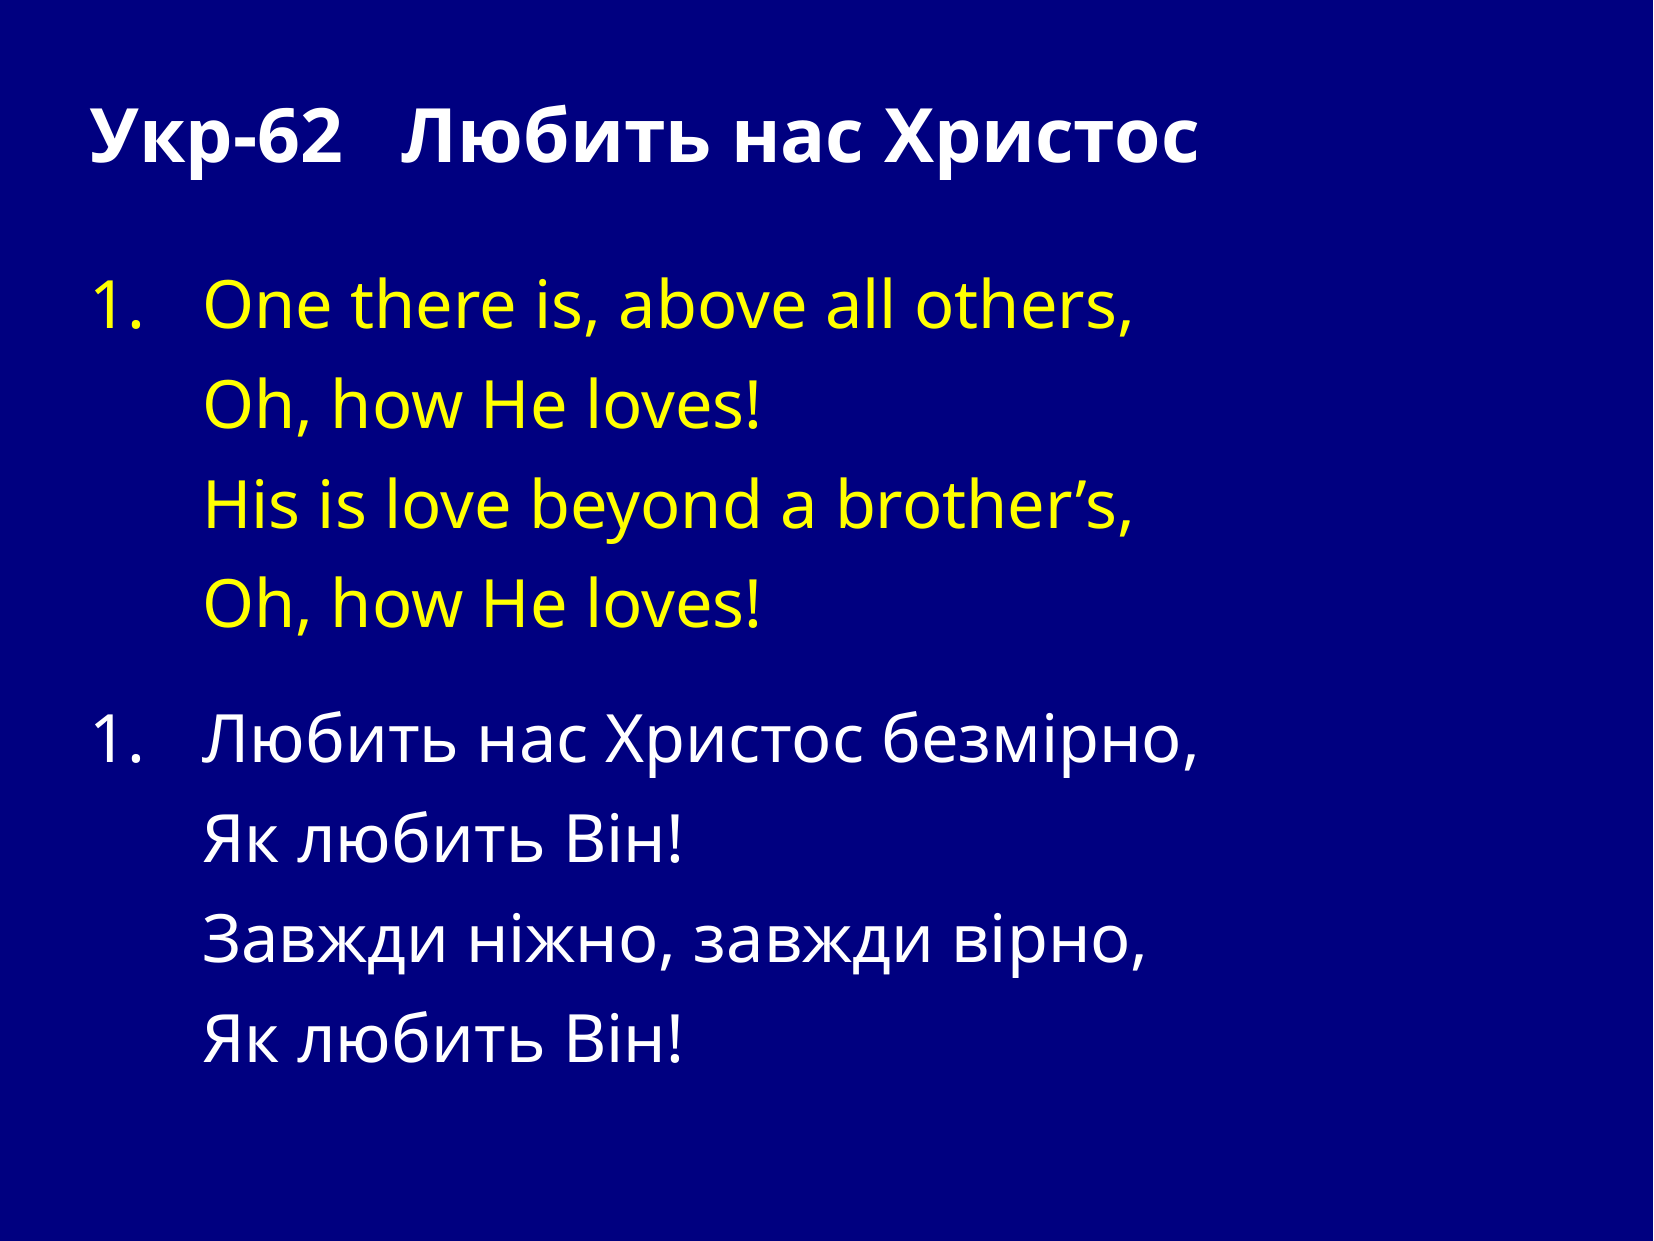

Укр-62 Любить нас Христос
1.	One there is, above all others,
	Oh, how He loves!
	His is love beyond a brother’s,
	Oh, how He loves!
1.	Любить нас Христос безмірно,
	Як любить Він!
	Завжди ніжно, завжди вірно,
	Як любить Він!